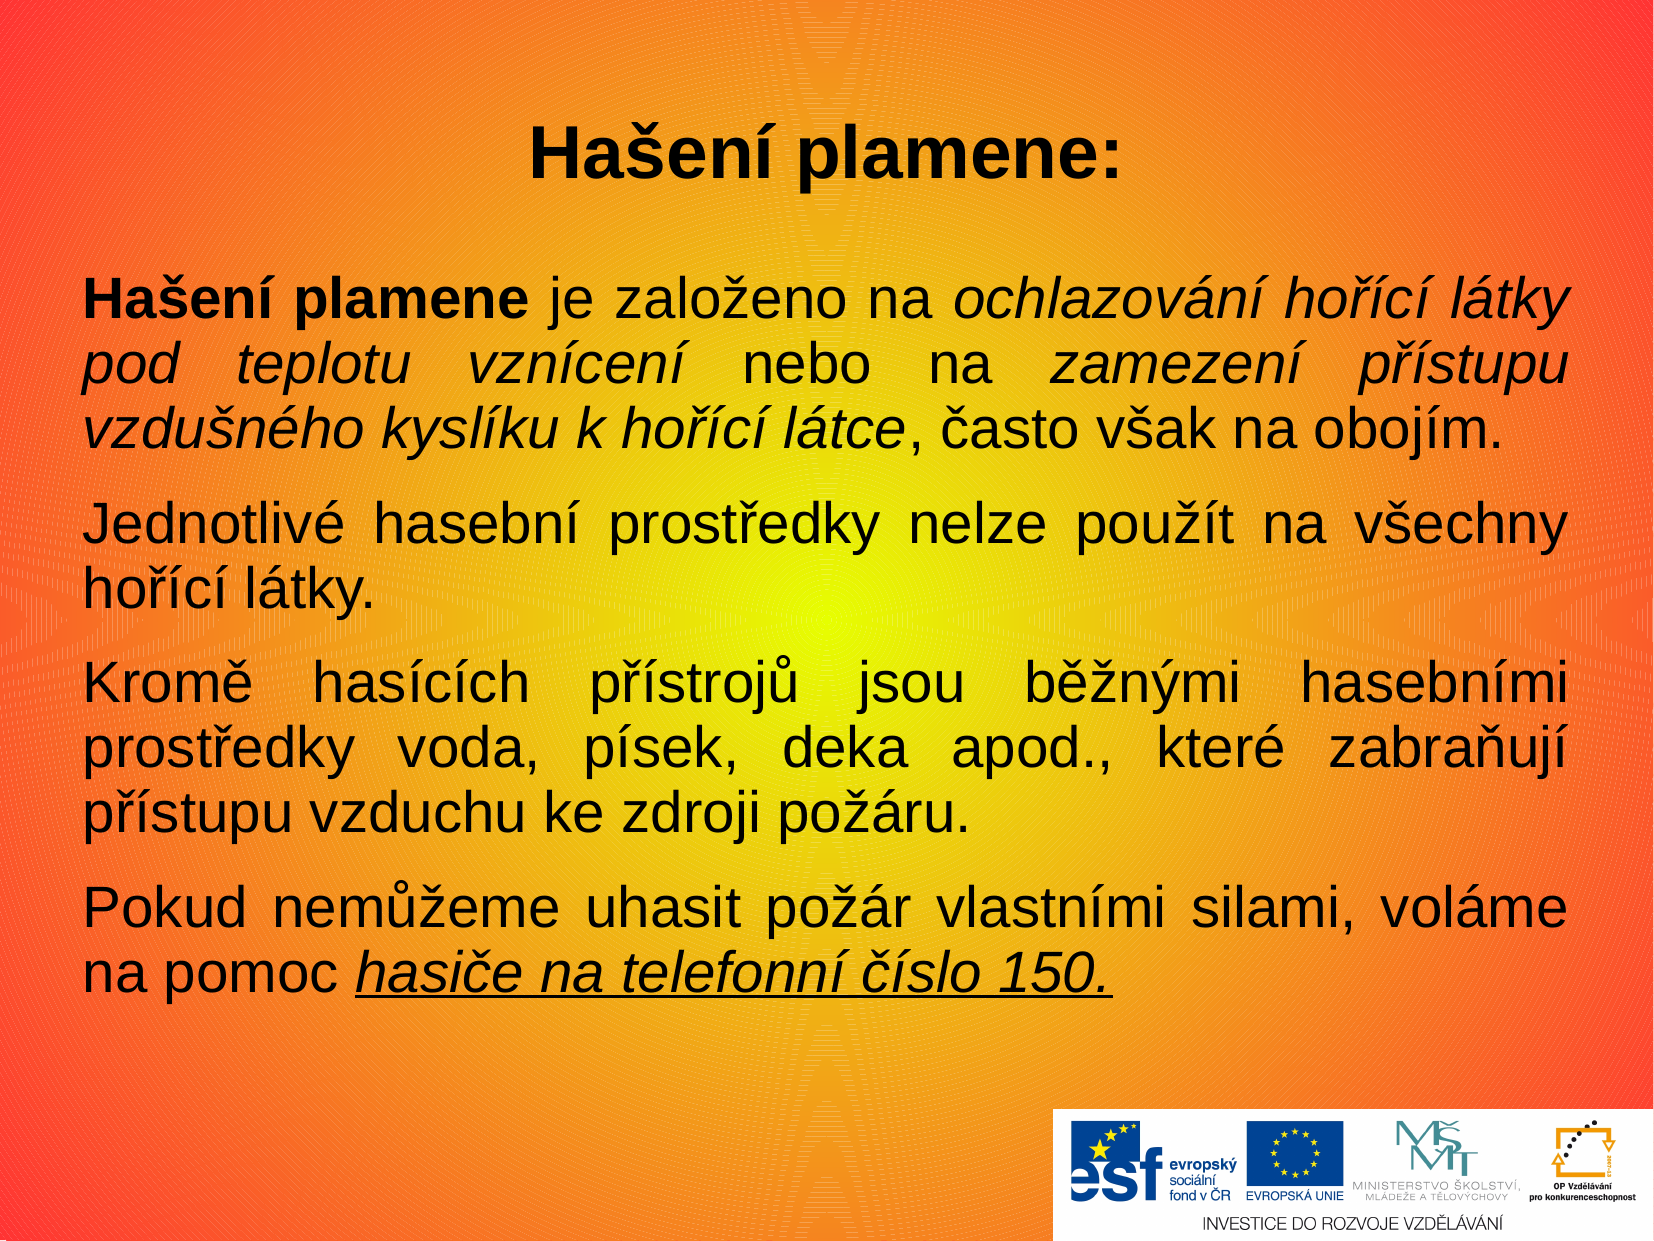

# Hašení plamene:
Hašení plamene je založeno na ochlazování hořící látky pod teplotu vznícení nebo na zamezení přístupu vzdušného kyslíku k hořící látce, často však na obojím.
Jednotlivé hasební prostředky nelze použít na všechny hořící látky.
Kromě hasících přístrojů jsou běžnými hasebními prostředky voda, písek, deka apod., které zabraňují přístupu vzduchu ke zdroji požáru.
Pokud nemůžeme uhasit požár vlastními silami, voláme na pomoc hasiče na telefonní číslo 150.